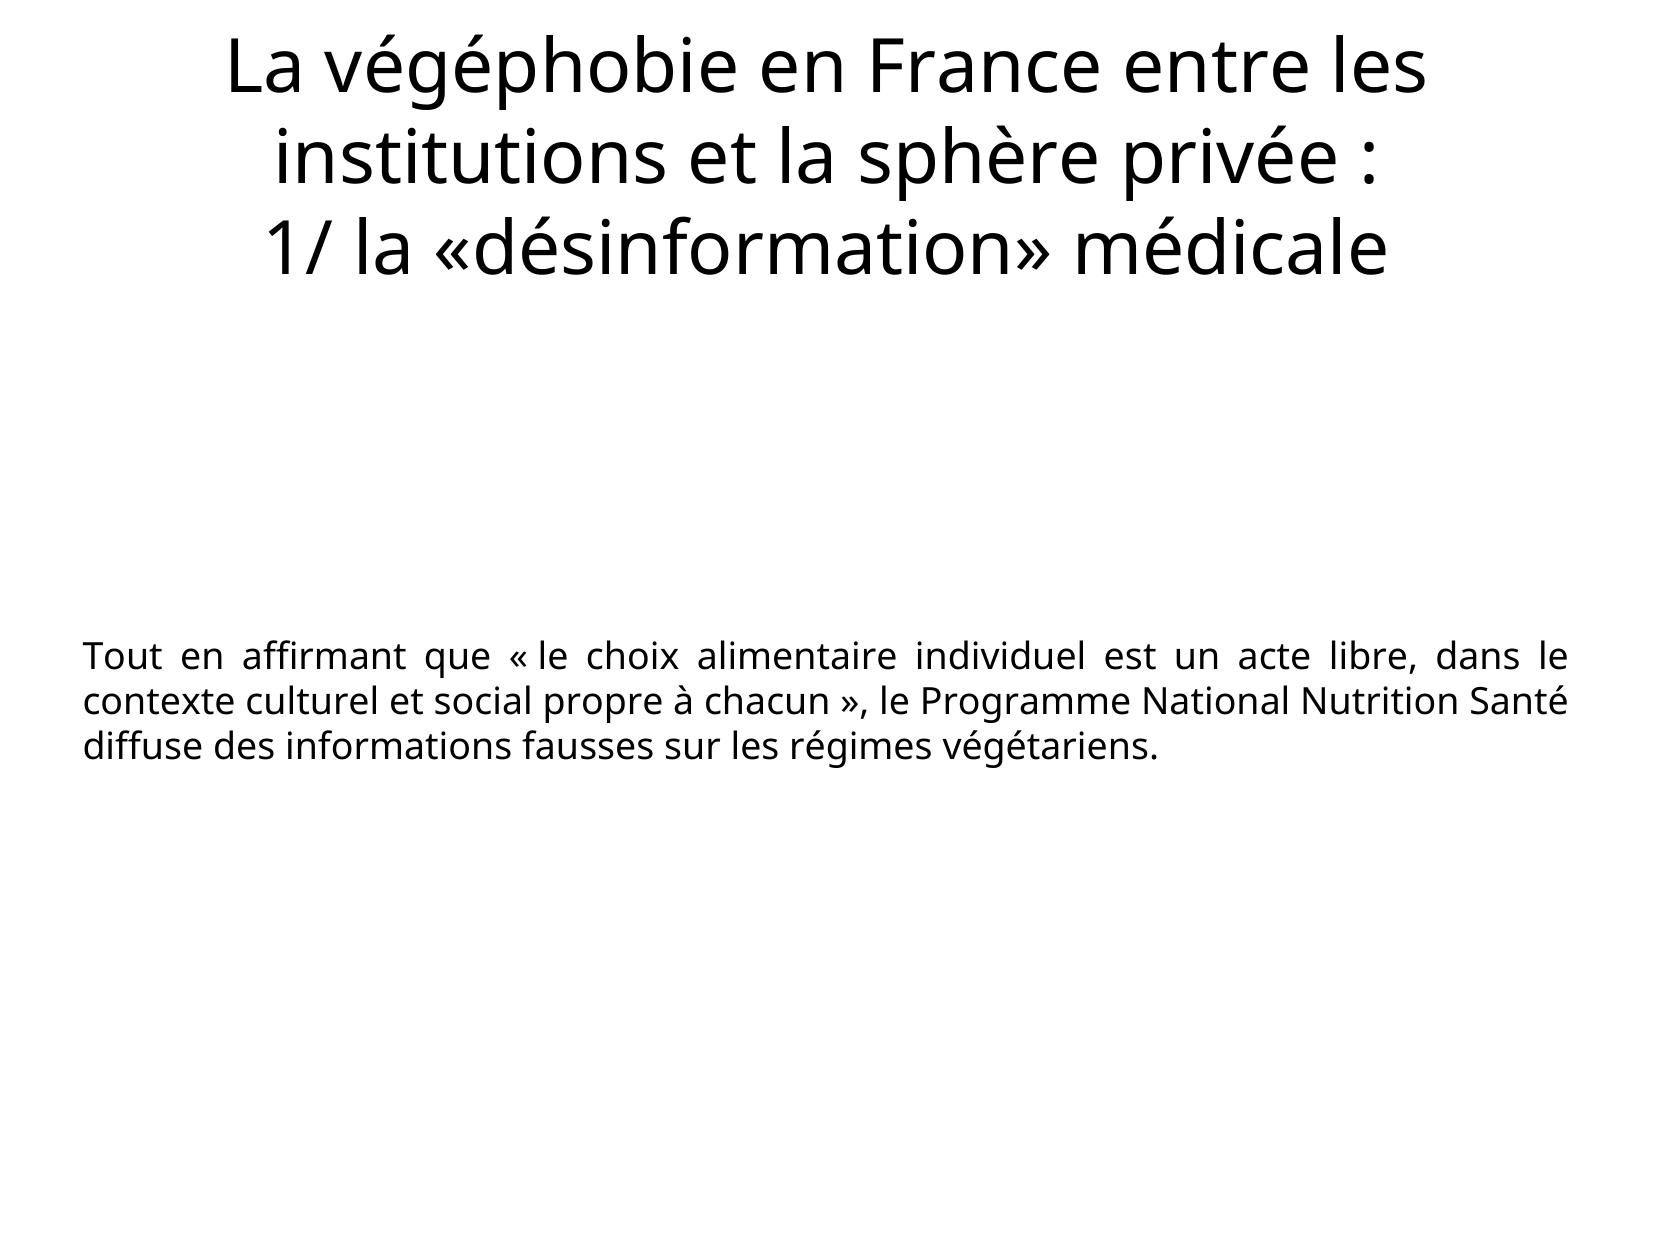

# La végéphobie en France entre les institutions et la sphère privée : 1/ la «désinformation» médicale
Tout en affirmant que « le choix alimentaire individuel est un acte libre, dans le contexte culturel et social propre à chacun », le Programme National Nutrition Santé diffuse des informations fausses sur les régimes végétariens.